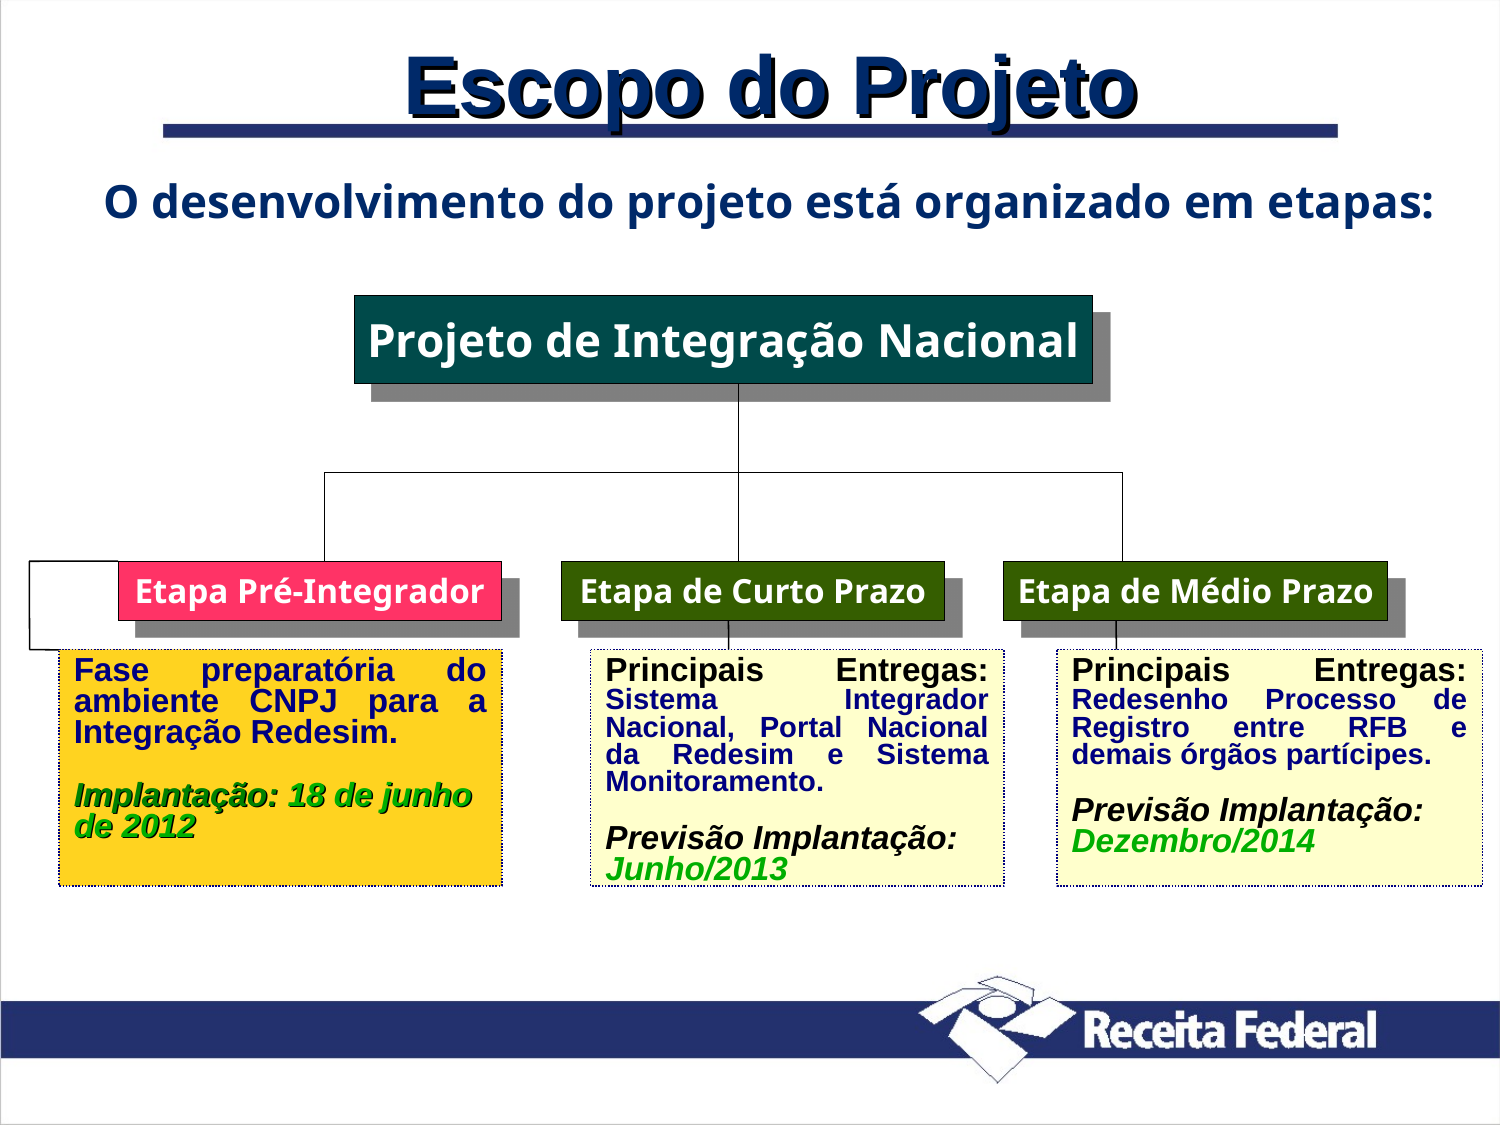

Escopo do Projeto
O desenvolvimento do projeto está organizado em etapas:
Projeto de Integração Nacional
Fase preparatória do ambiente CNPJ para a Integração Redesim.
Implantação: 18 de junho de 2012
Etapa Pré-Integrador
Etapa de Curto Prazo
Etapa de Médio Prazo
Principais Entregas: Sistema Integrador Nacional, Portal Nacional da Redesim e Sistema Monitoramento.
Previsão Implantação:
Junho/2013
Principais Entregas: Redesenho Processo de Registro entre RFB e demais órgãos partícipes.
Previsão Implantação:
Dezembro/2014